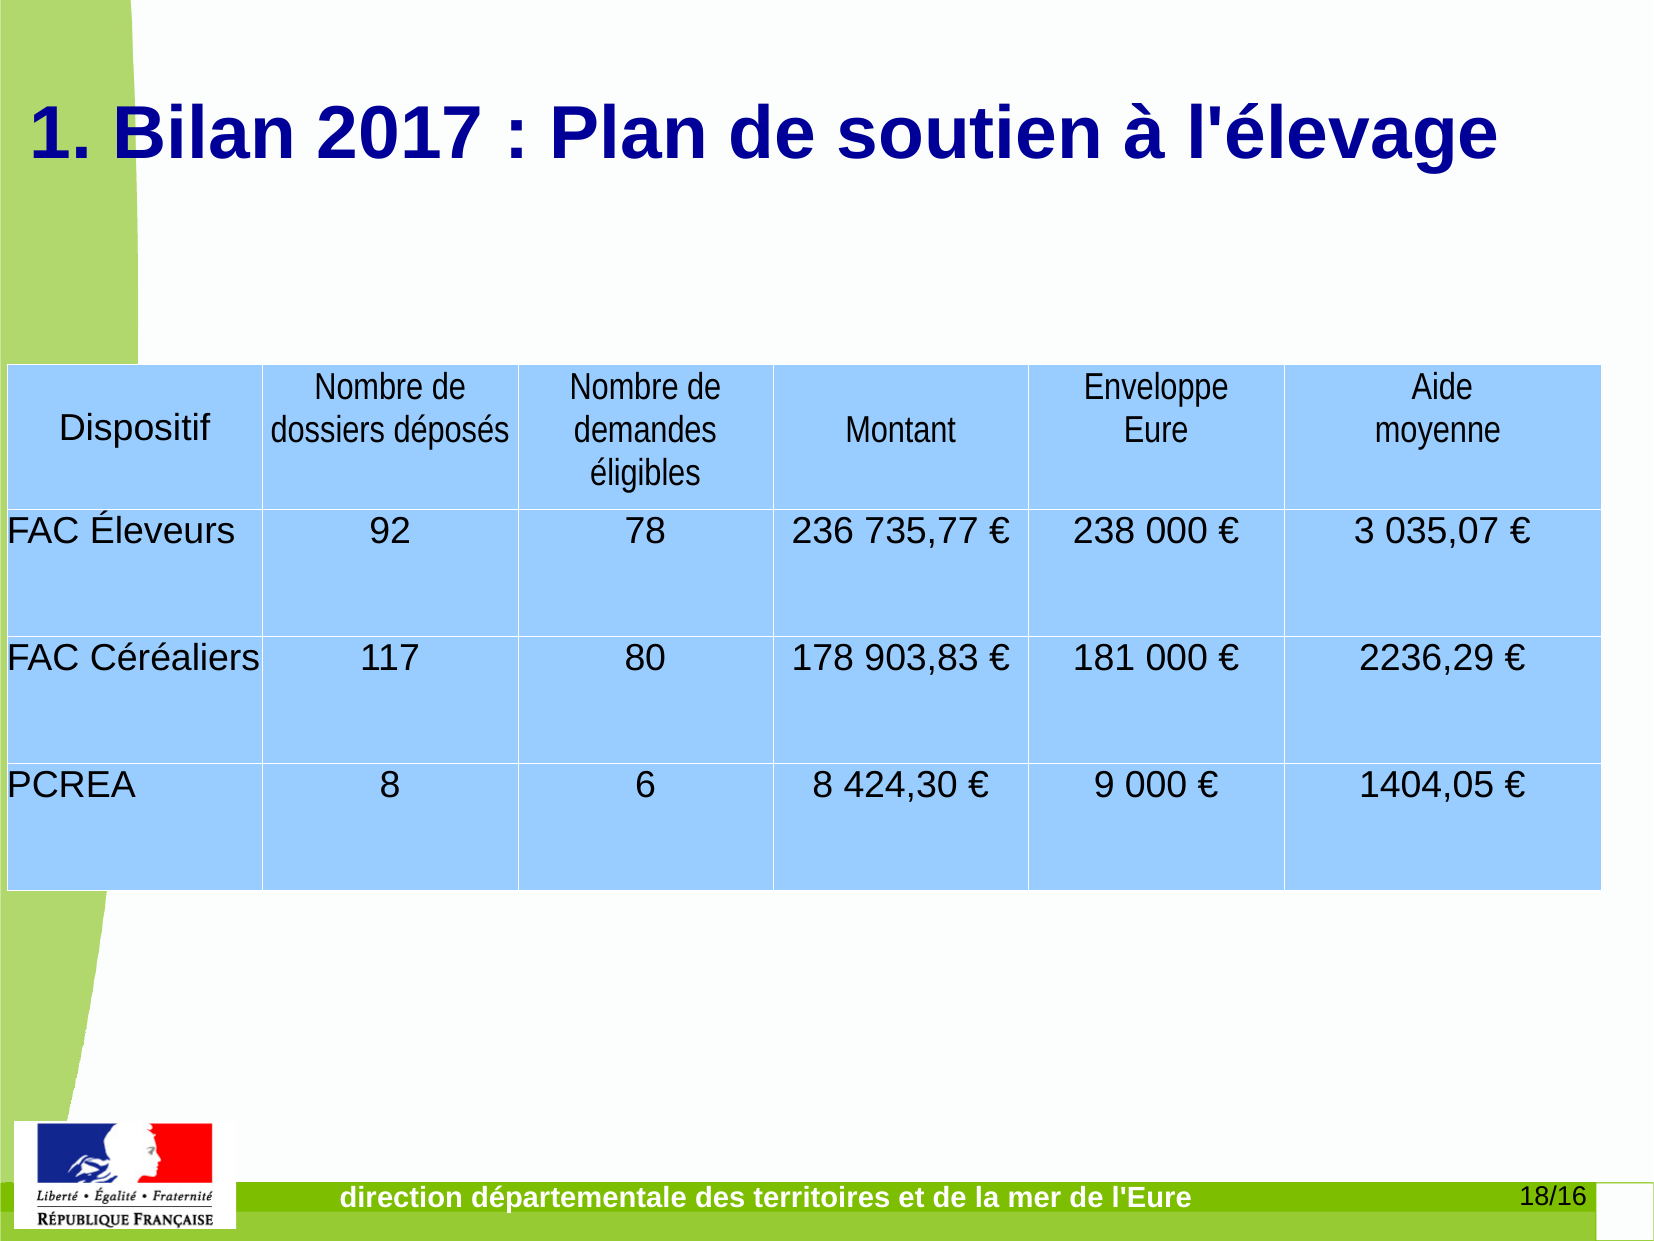

# 1. Bilan 2017 : Plan de soutien à l'élevage
| Dispositif | Nombre de dossiers déposés | Nombre de demandes éligibles | Montant | Enveloppe Eure | Aide moyenne |
| --- | --- | --- | --- | --- | --- |
| FAC Éleveurs | 92 | 78 | 236 735,77 € | 238 000 € | 3 035,07 € |
| FAC Céréaliers | 117 | 80 | 178 903,83 € | 181 000 € | 2236,29 € |
| PCREA | 8 | 6 | 8 424,30 € | 9 000 € | 1404,05 € |
18